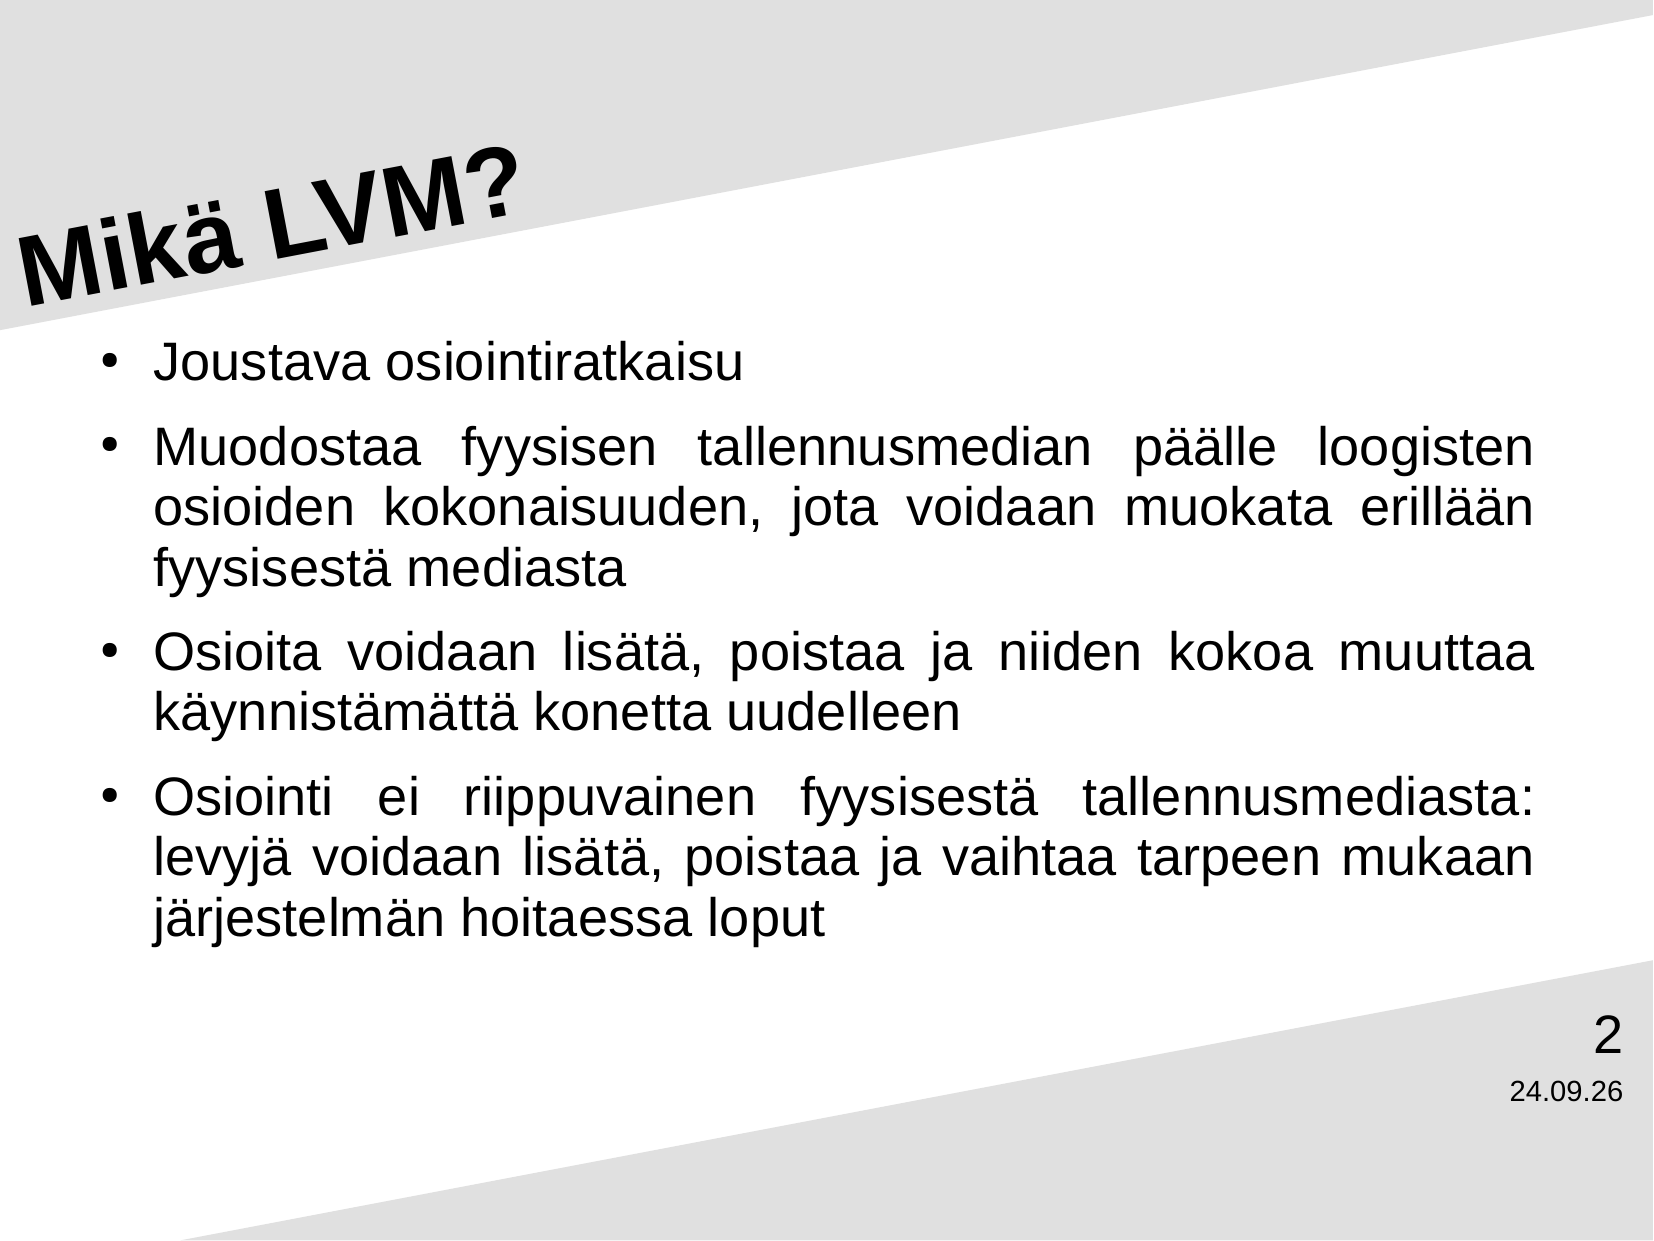

# Mikä LVM?
Joustava osiointiratkaisu
Muodostaa fyysisen tallennusmedian päälle loogisten osioiden kokonaisuuden, jota voidaan muokata erillään fyysisestä mediasta
Osioita voidaan lisätä, poistaa ja niiden kokoa muuttaa käynnistämättä konetta uudelleen
Osiointi ei riippuvainen fyysisestä tallennusmediasta: levyjä voidaan lisätä, poistaa ja vaihtaa tarpeen mukaan järjestelmän hoitaessa loput
2